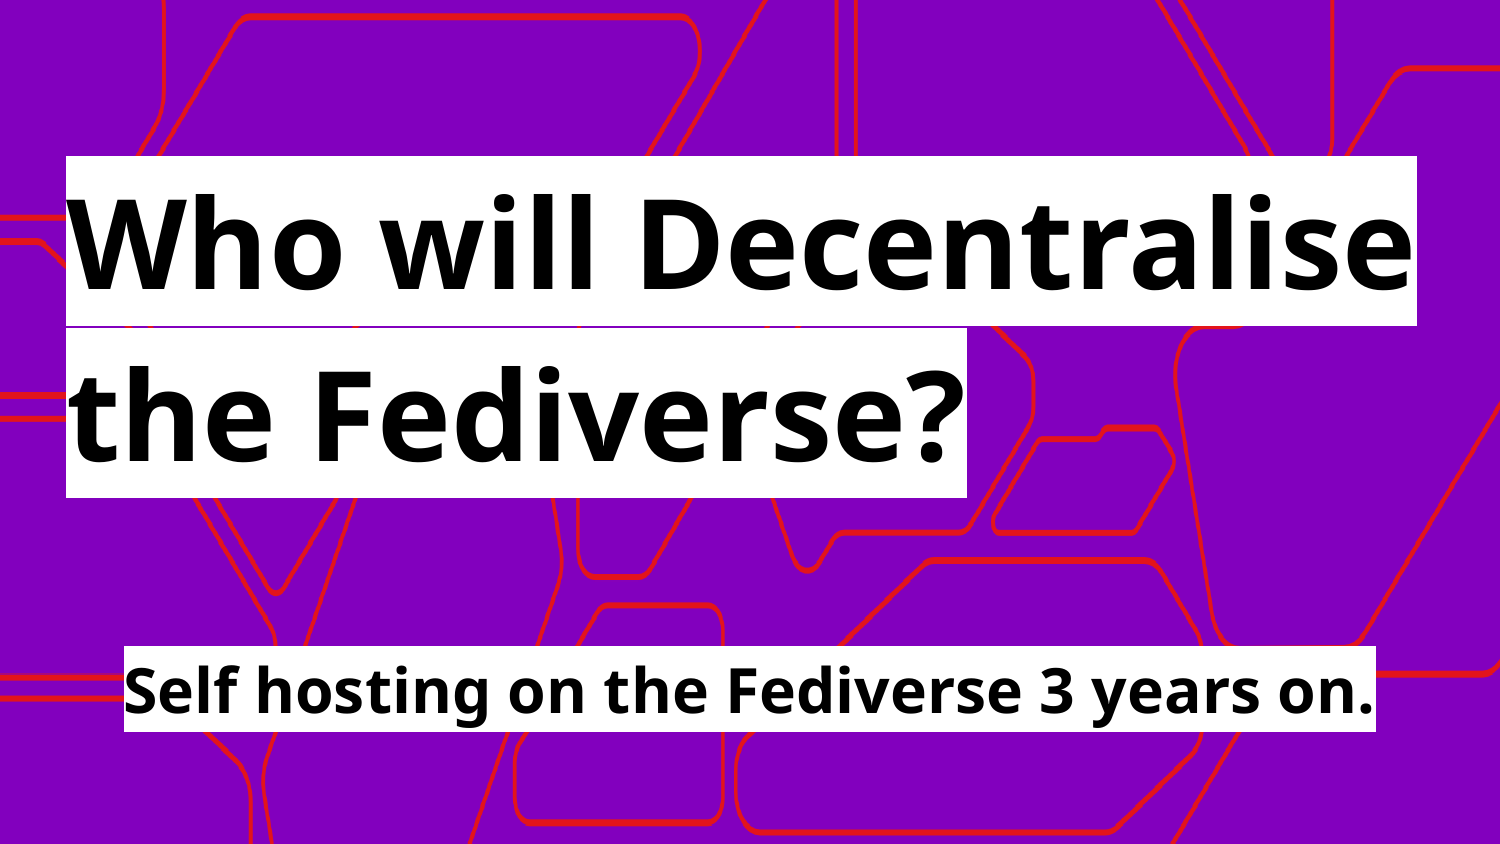

# Who will Decentralise the Fediverse?
Self hosting on the Fediverse 3 years on.